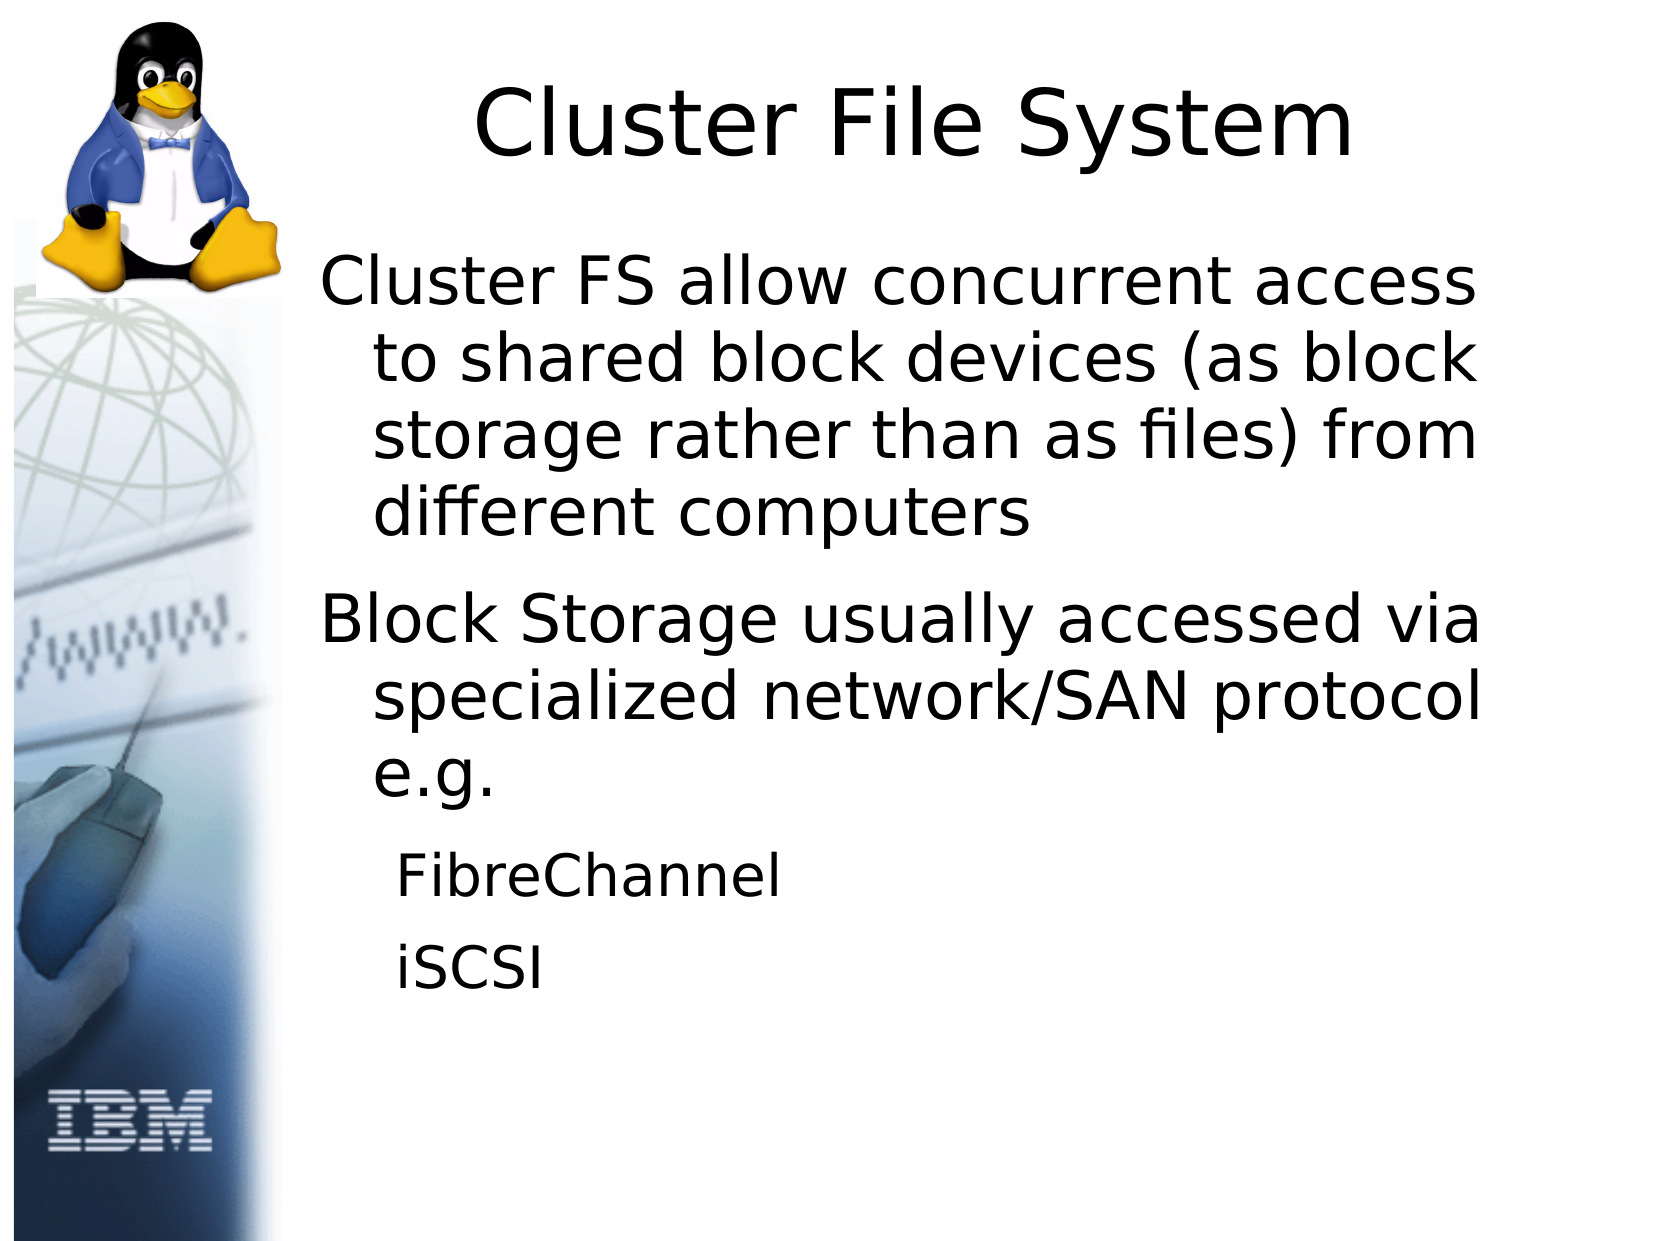

# Cluster File System
Cluster FS allow concurrent access to shared block devices (as block storage rather than as files) from different computers
Block Storage usually accessed via specialized network/SAN protocol e.g.
FibreChannel
iSCSI